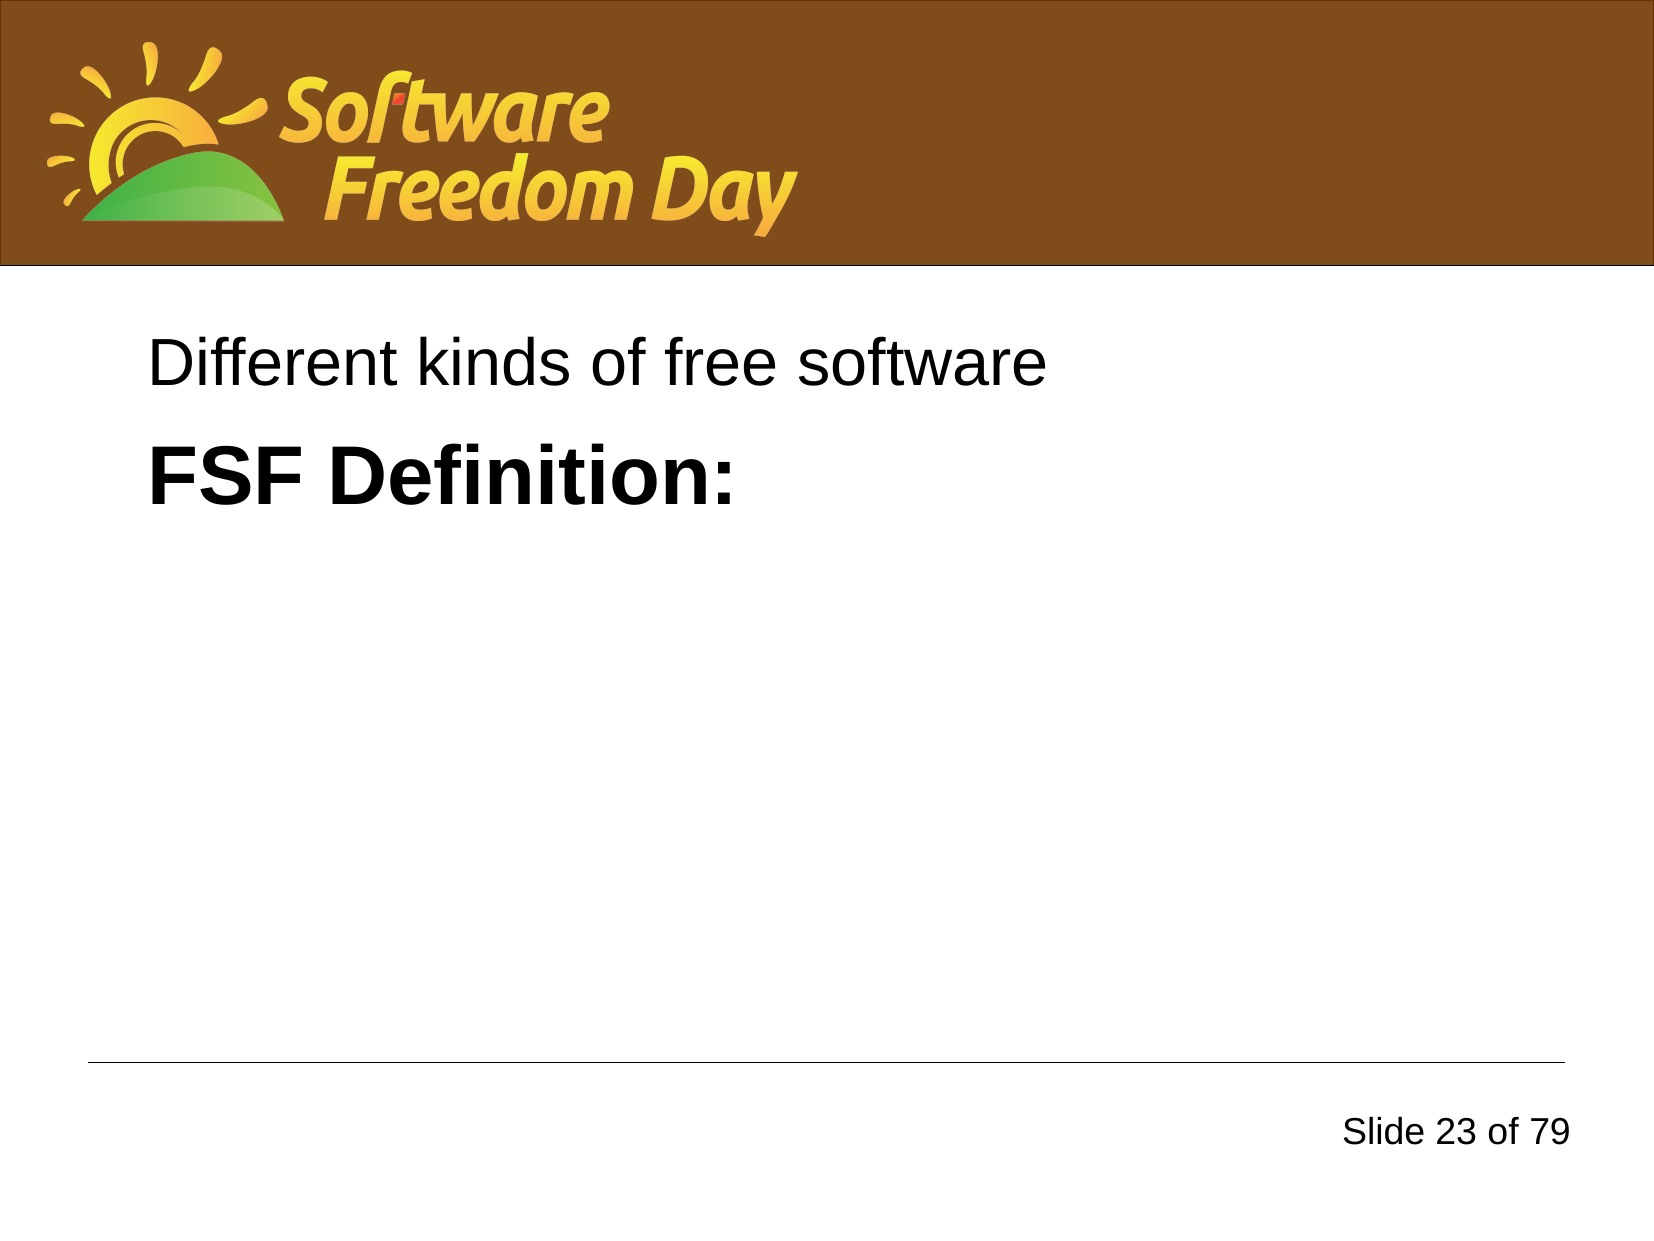

#
Different kinds of free software
FSF Definition:
23